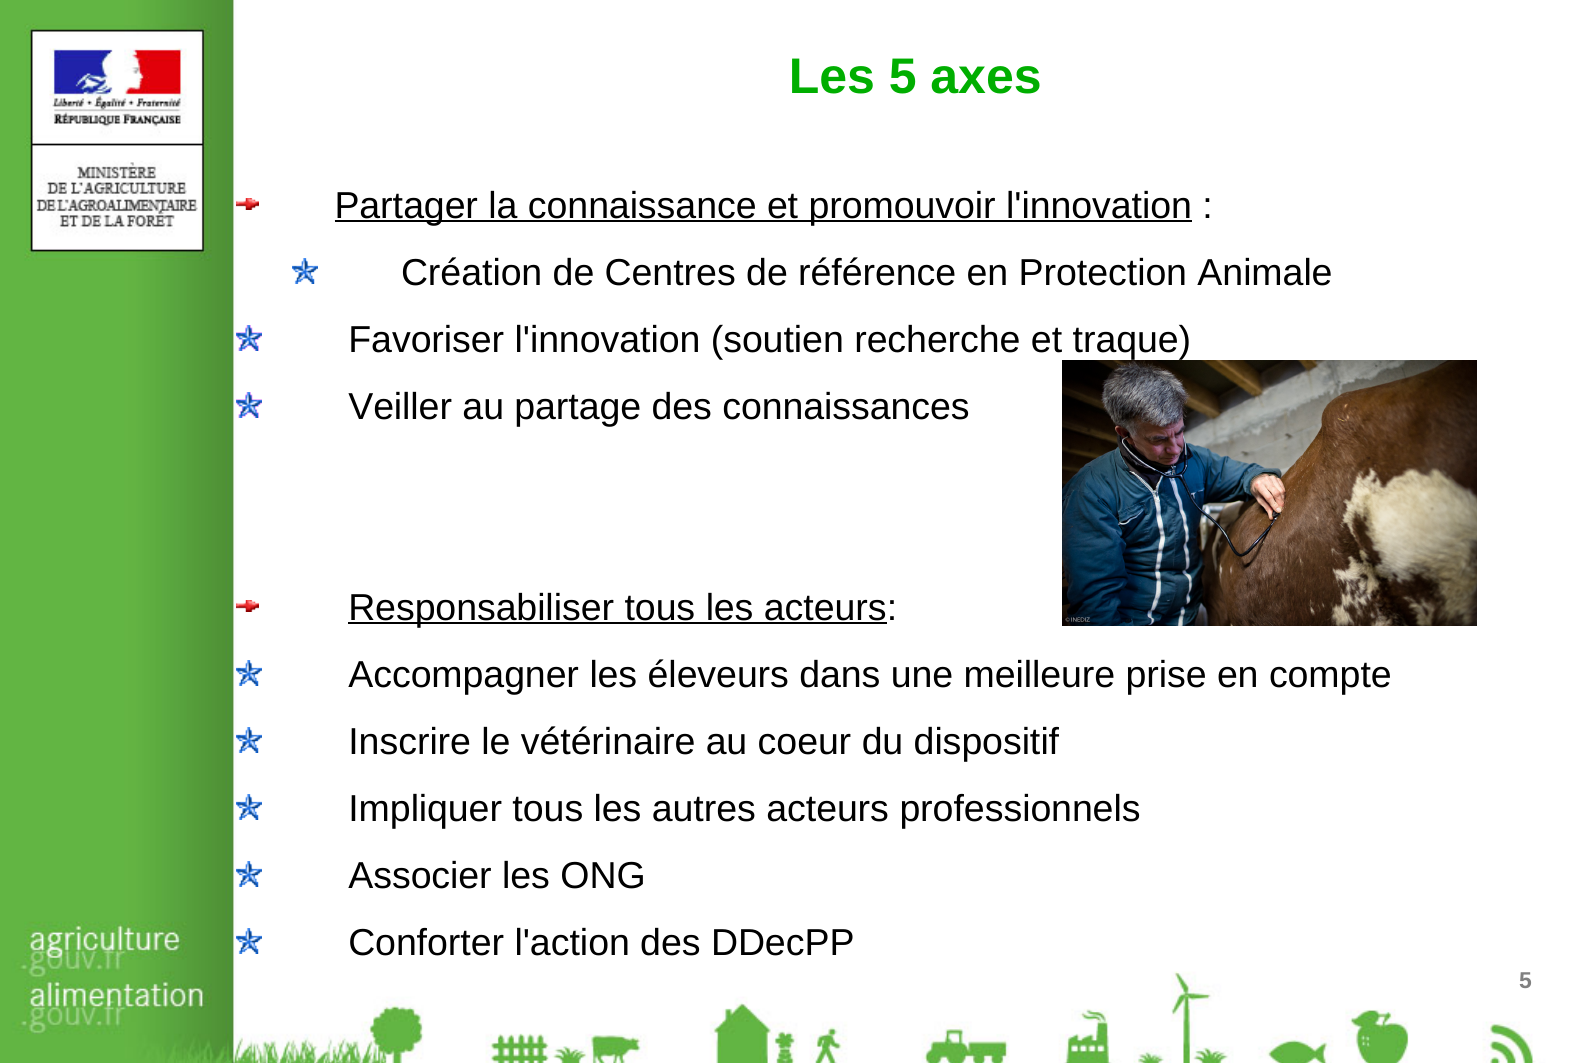

# Les 5 axes
 Partager la connaissance et promouvoir l'innovation :
 Création de Centres de référence en Protection Animale
Favoriser l'innovation (soutien recherche et traque)
Veiller au partage des connaissances
Responsabiliser tous les acteurs:
Accompagner les éleveurs dans une meilleure prise en compte
Inscrire le vétérinaire au coeur du dispositif
Impliquer tous les autres acteurs professionnels
Associer les ONG
Conforter l'action des DDecPP
5